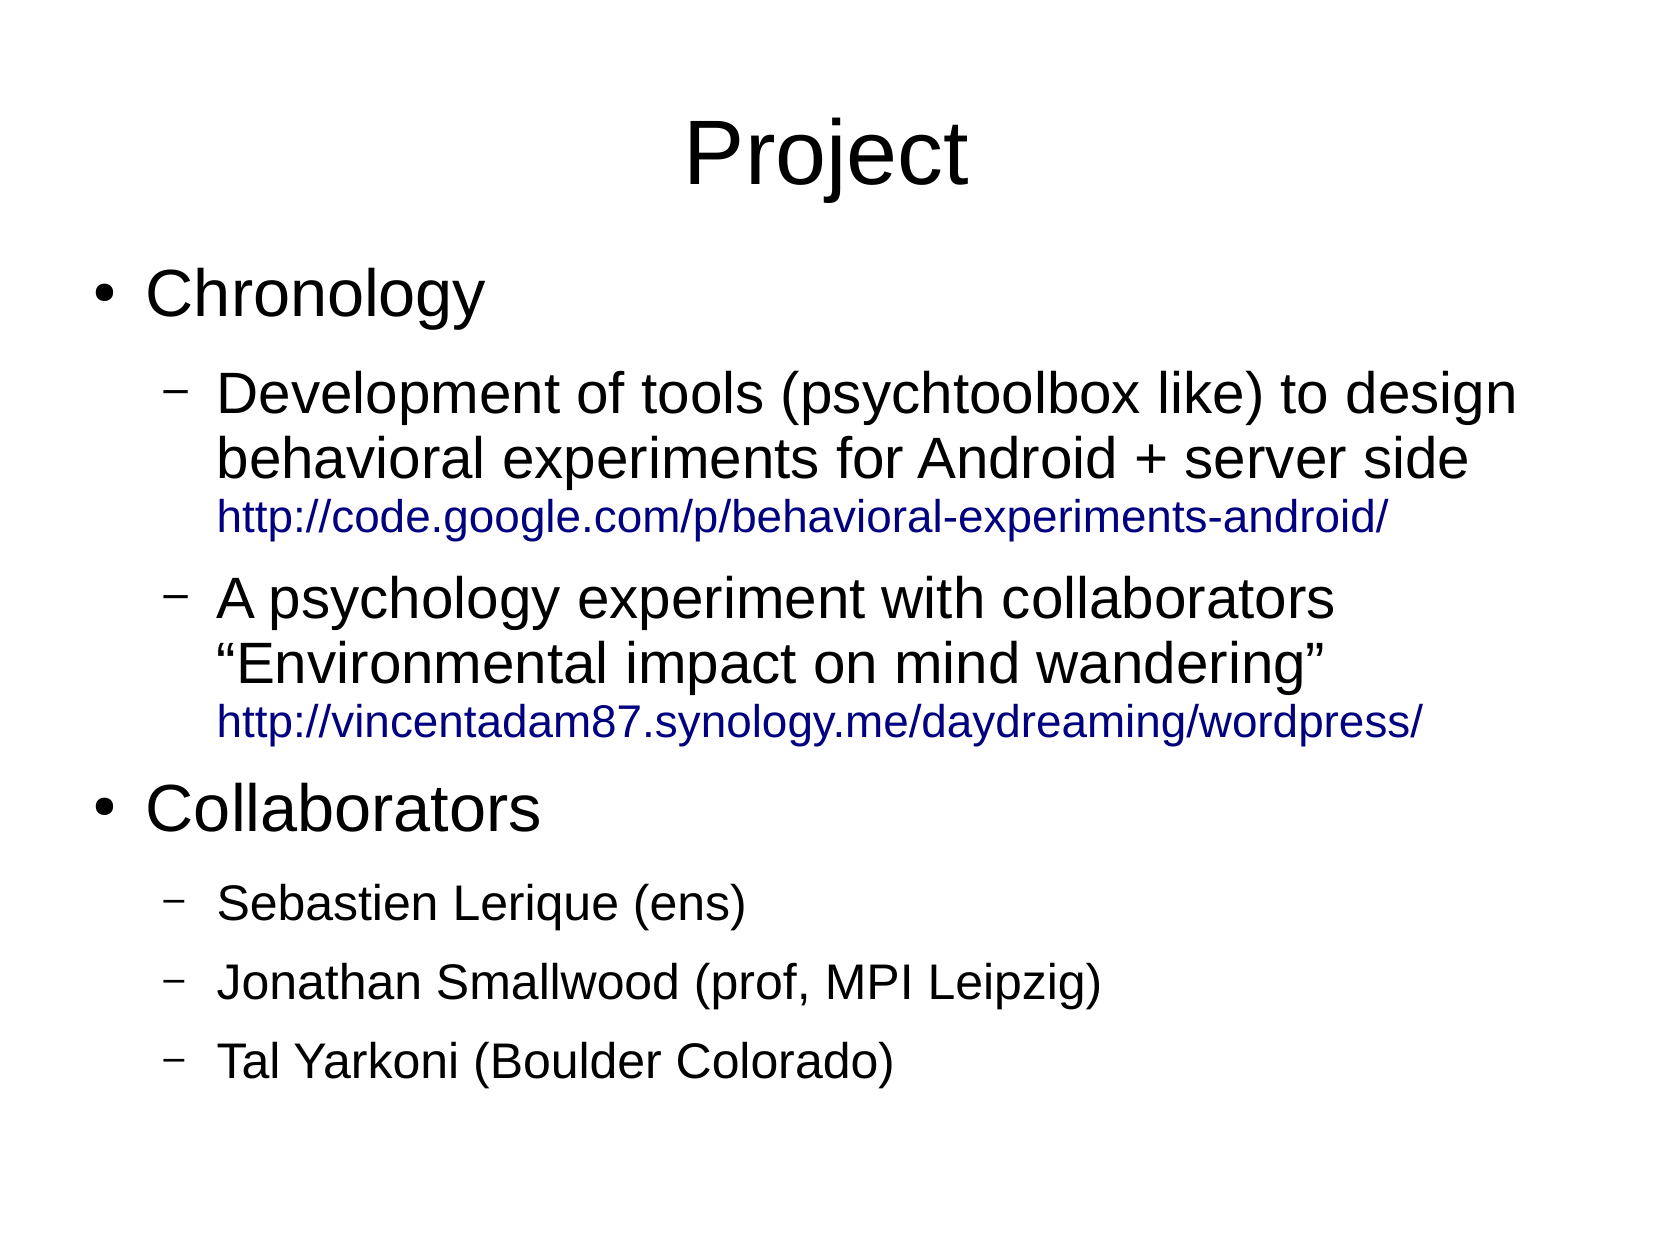

# Project
Chronology
Development of tools (psychtoolbox like) to design behavioral experiments for Android + server side
http://code.google.com/p/behavioral-experiments-android/
A psychology experiment with collaborators
“Environmental impact on mind wandering”
http://vincentadam87.synology.me/daydreaming/wordpress/
Collaborators
Sebastien Lerique (ens)
Jonathan Smallwood (prof, MPI Leipzig)
Tal Yarkoni (Boulder Colorado)